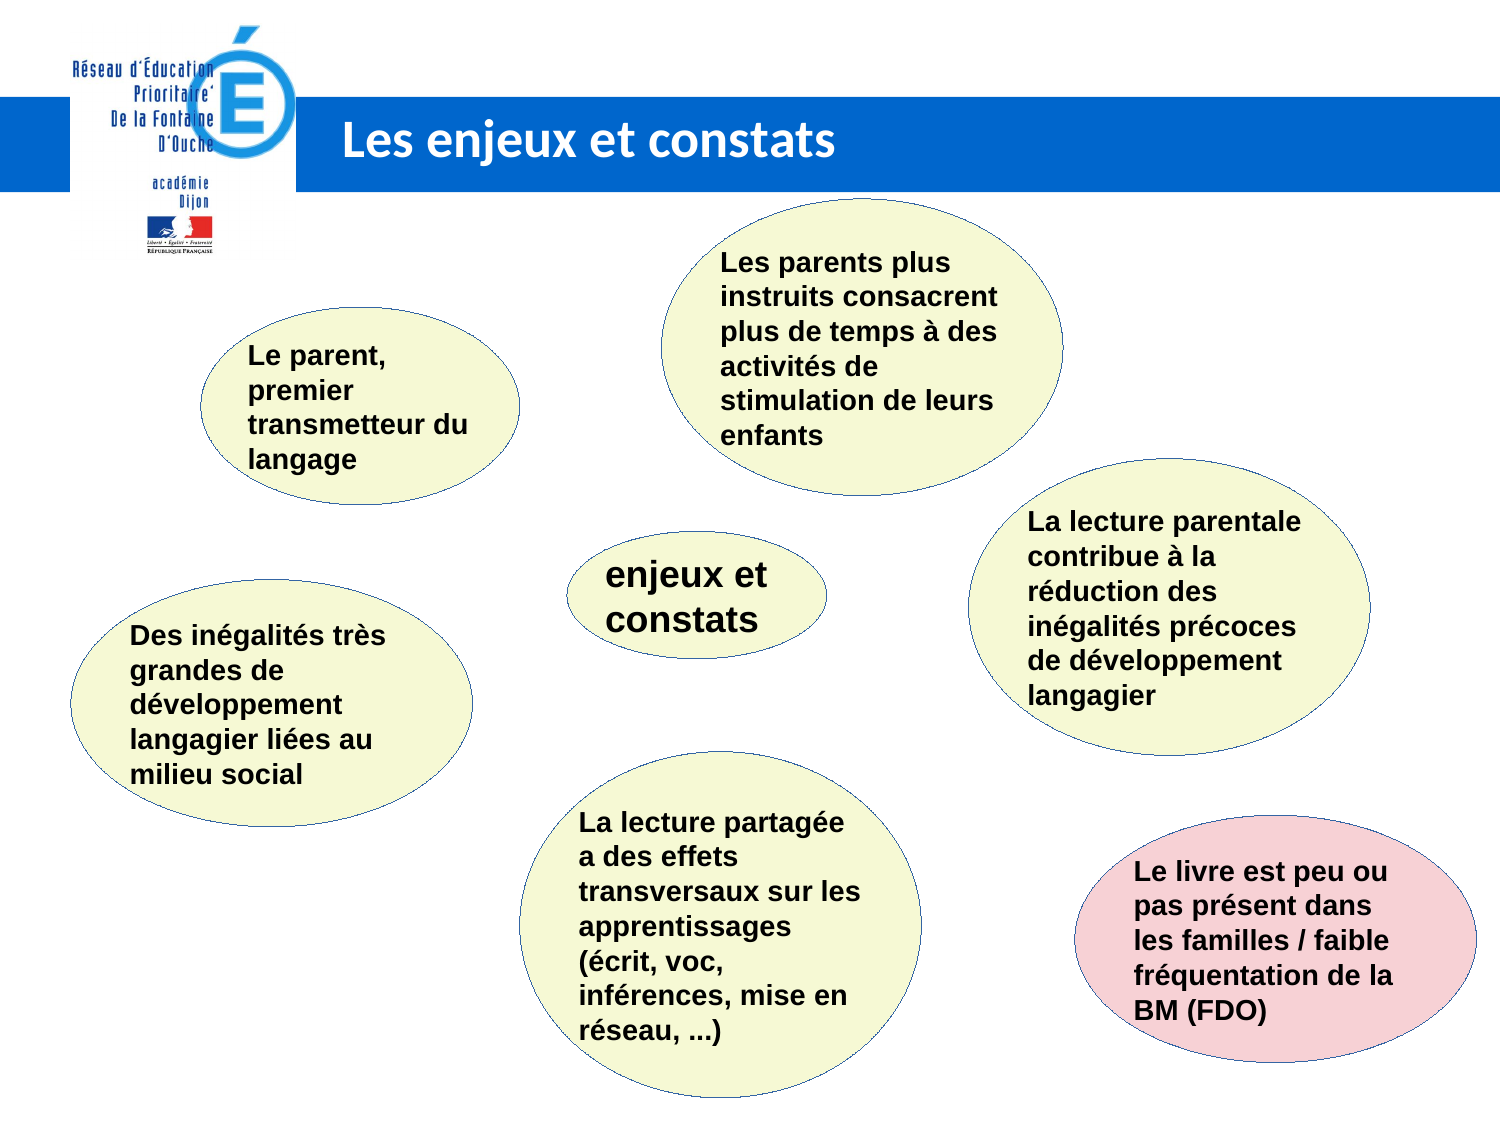

Les enjeux et constats
Les parents plus instruits consacrent plus de temps à des activités de stimulation de leurs enfants
Le parent, premier transmetteur du langage
La lecture parentale contribue à la réduction des inégalités précoces de développement langagier
enjeux et constats
Des inégalités très grandes de développement langagier liées au milieu social
La lecture partagée a des effets transversaux sur les apprentissages (écrit, voc, inférences, mise en réseau, ...)
Le livre est peu ou pas présent dans les familles / faible fréquentation de la BM (FDO)